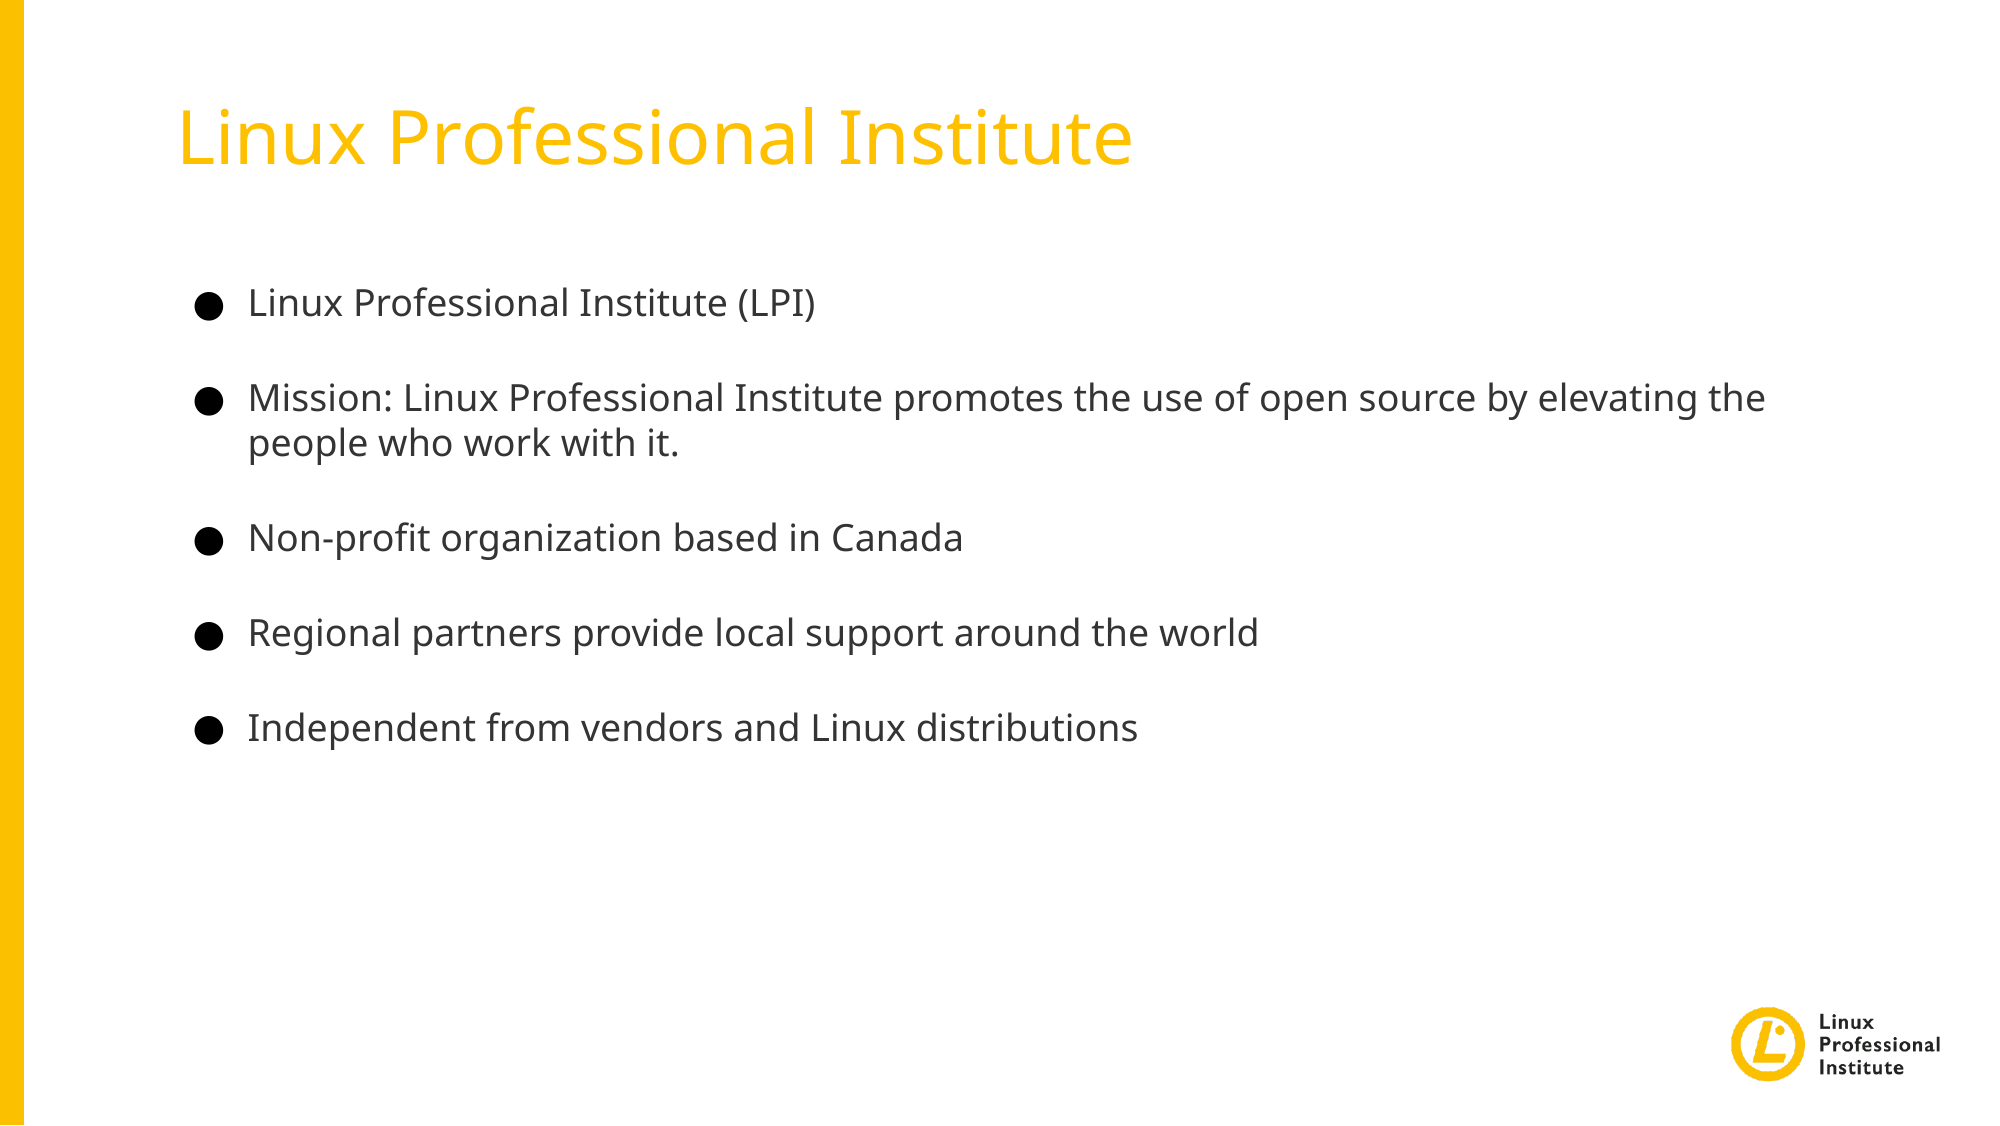

Linux Professional Institute
Linux Professional Institute (LPI)
Mission: Linux Professional Institute promotes the use of open source by elevating the people who work with it.
Non-profit organization based in Canada
Regional partners provide local support around the world
Independent from vendors and Linux distributions